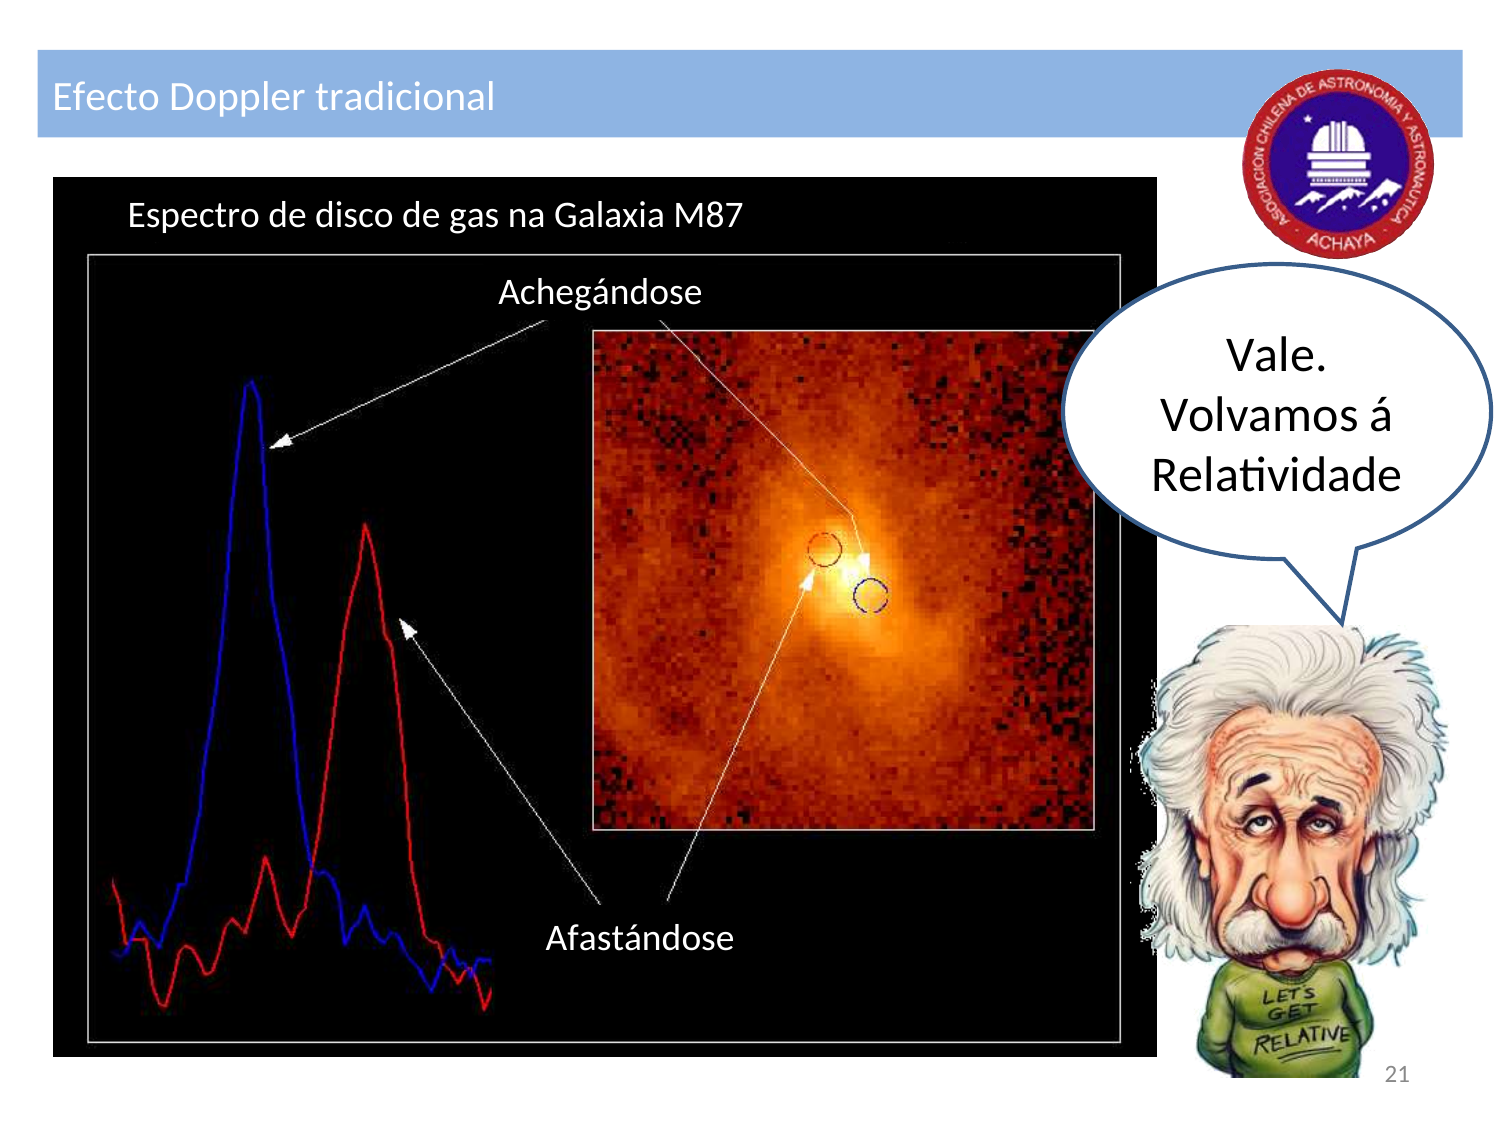

Efecto Doppler tradicional
Espectro de disco de gas na Galaxia M87
Achegándose
Vale. Volvamos á Relatividade
Afastándose